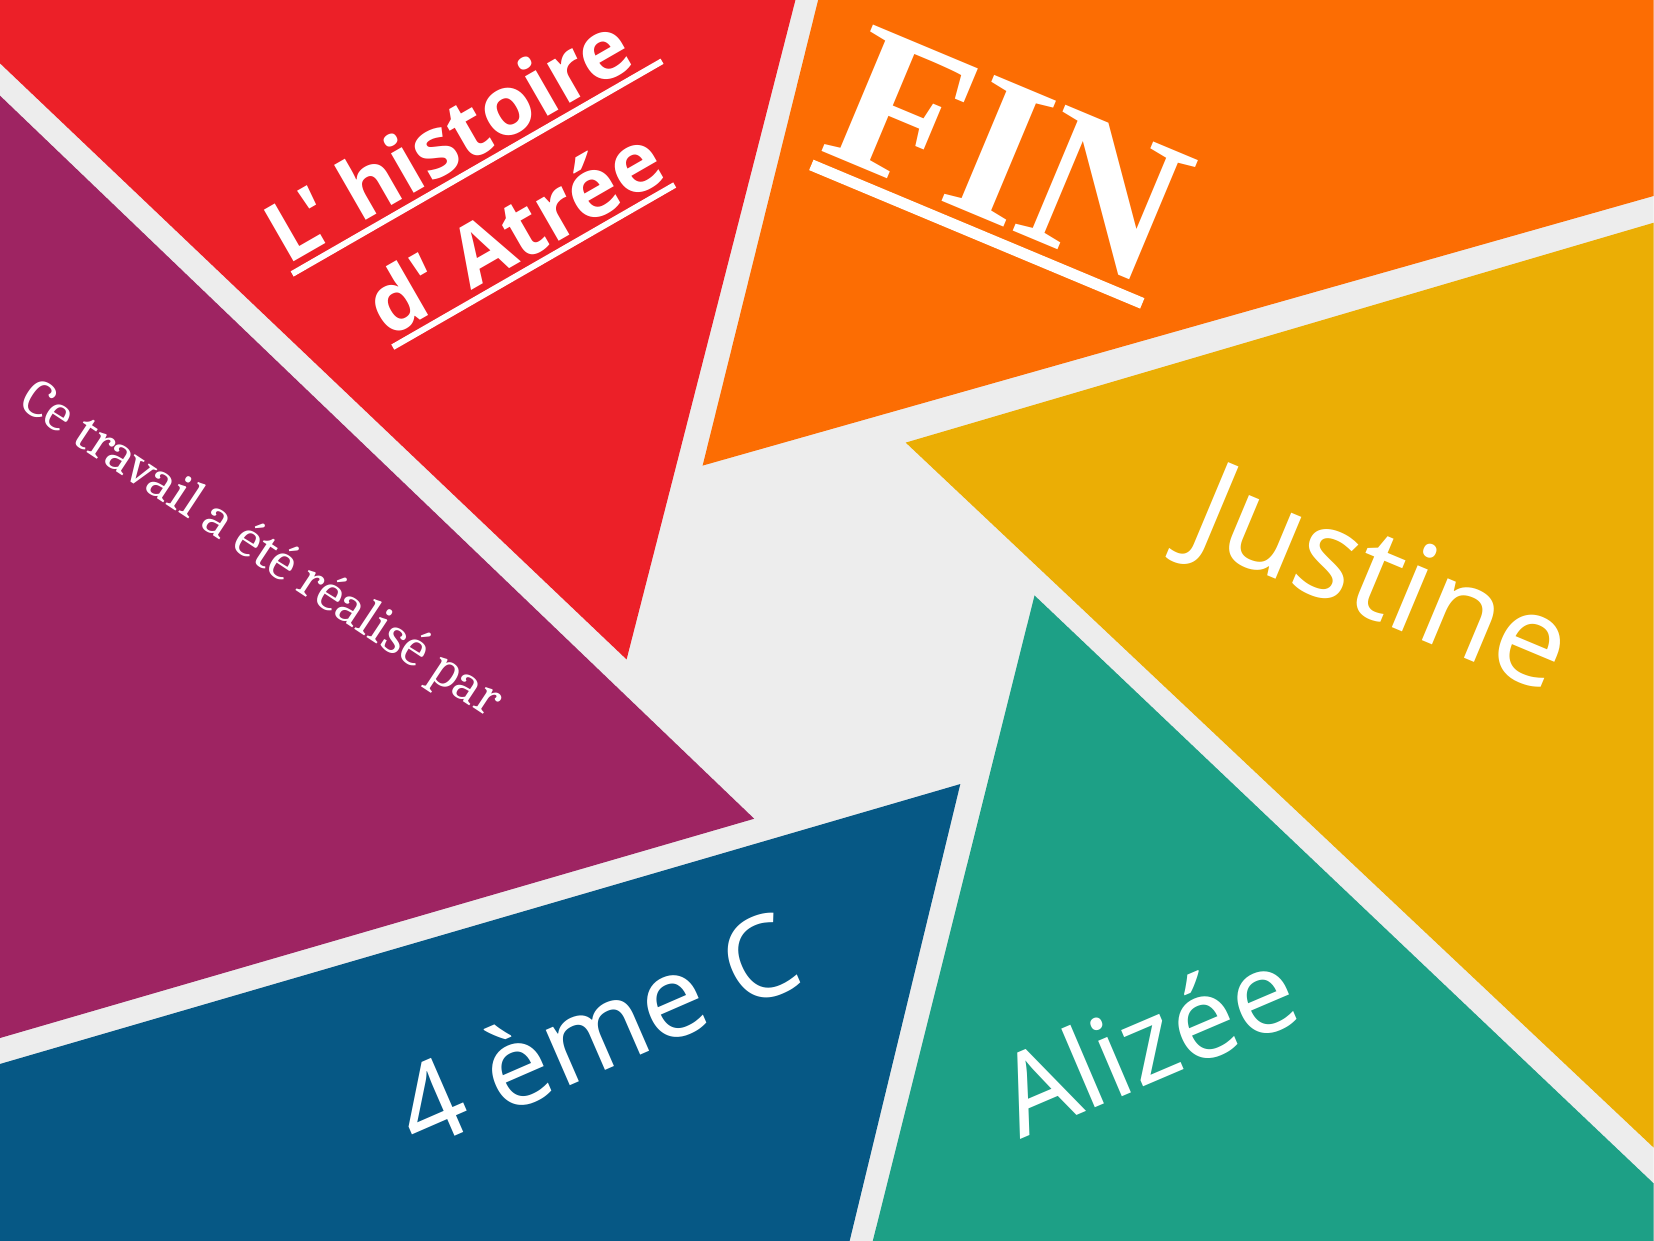

FIN
L' histoire
d' Atrée
Justine
Ce travail a été réalisé par
4 ème C
Alizée